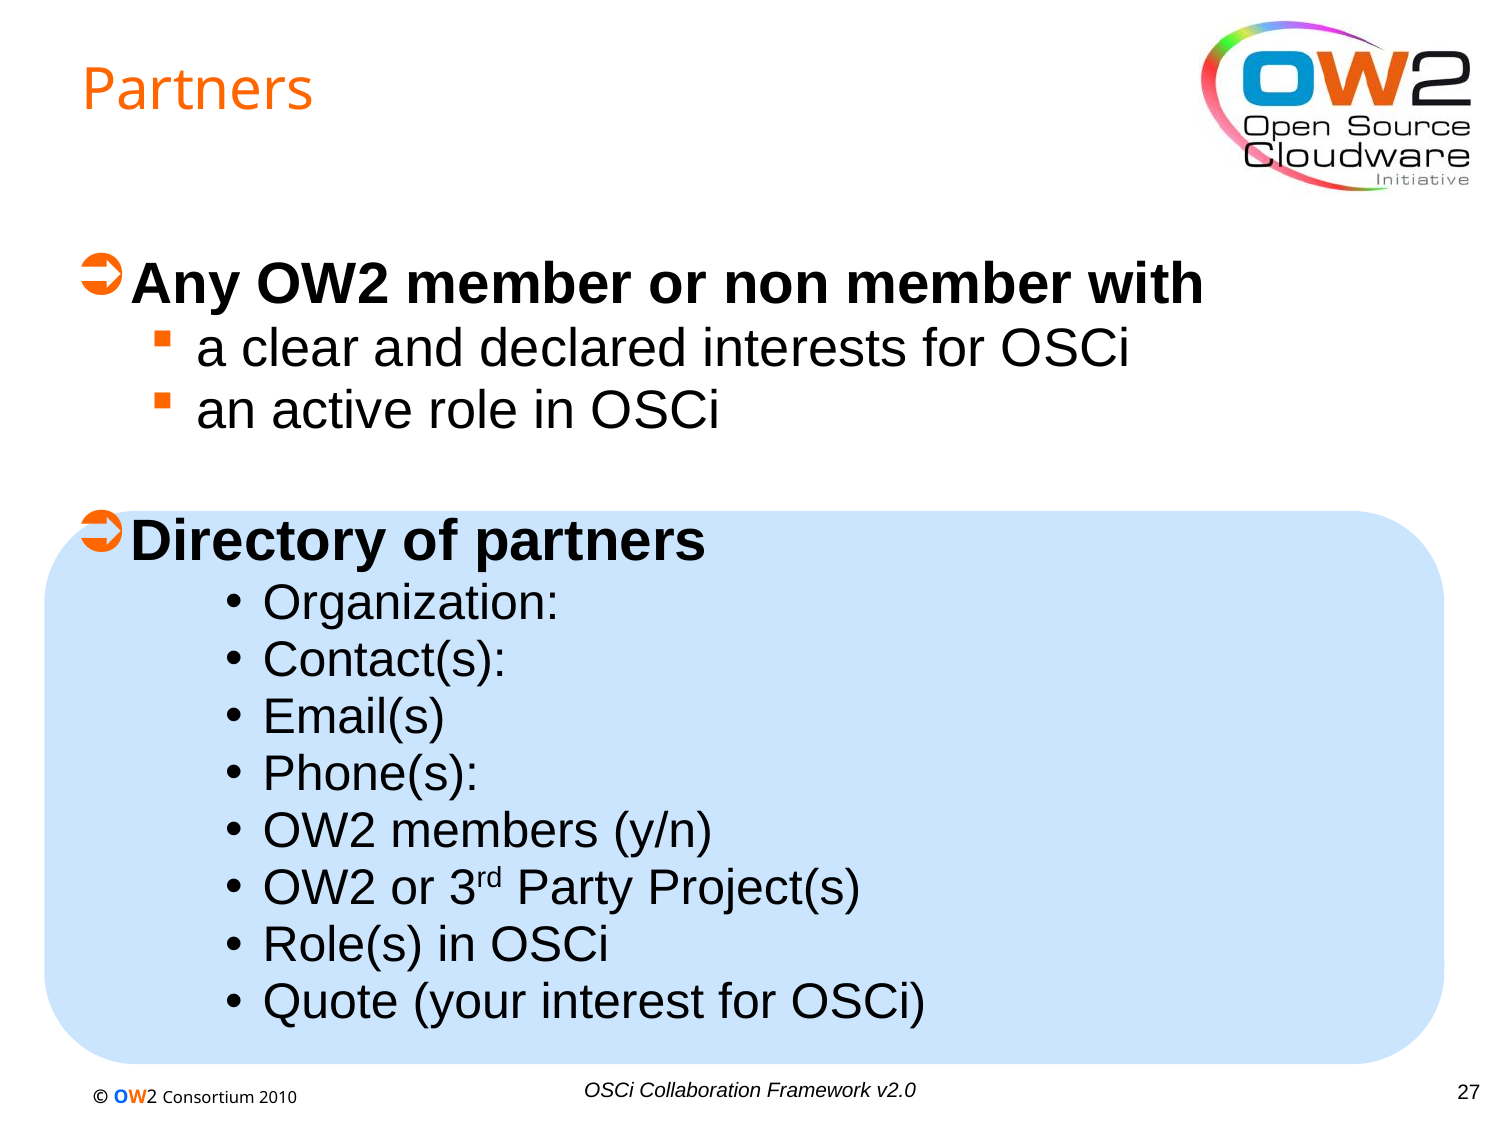

# Partners
Any OW2 member or non member with
a clear and declared interests for OSCi
an active role in OSCi
Directory of partners
Organization:
Contact(s):
Email(s)
Phone(s):
OW2 members (y/n)
OW2 or 3rd Party Project(s)
Role(s) in OSCi
Quote (your interest for OSCi)